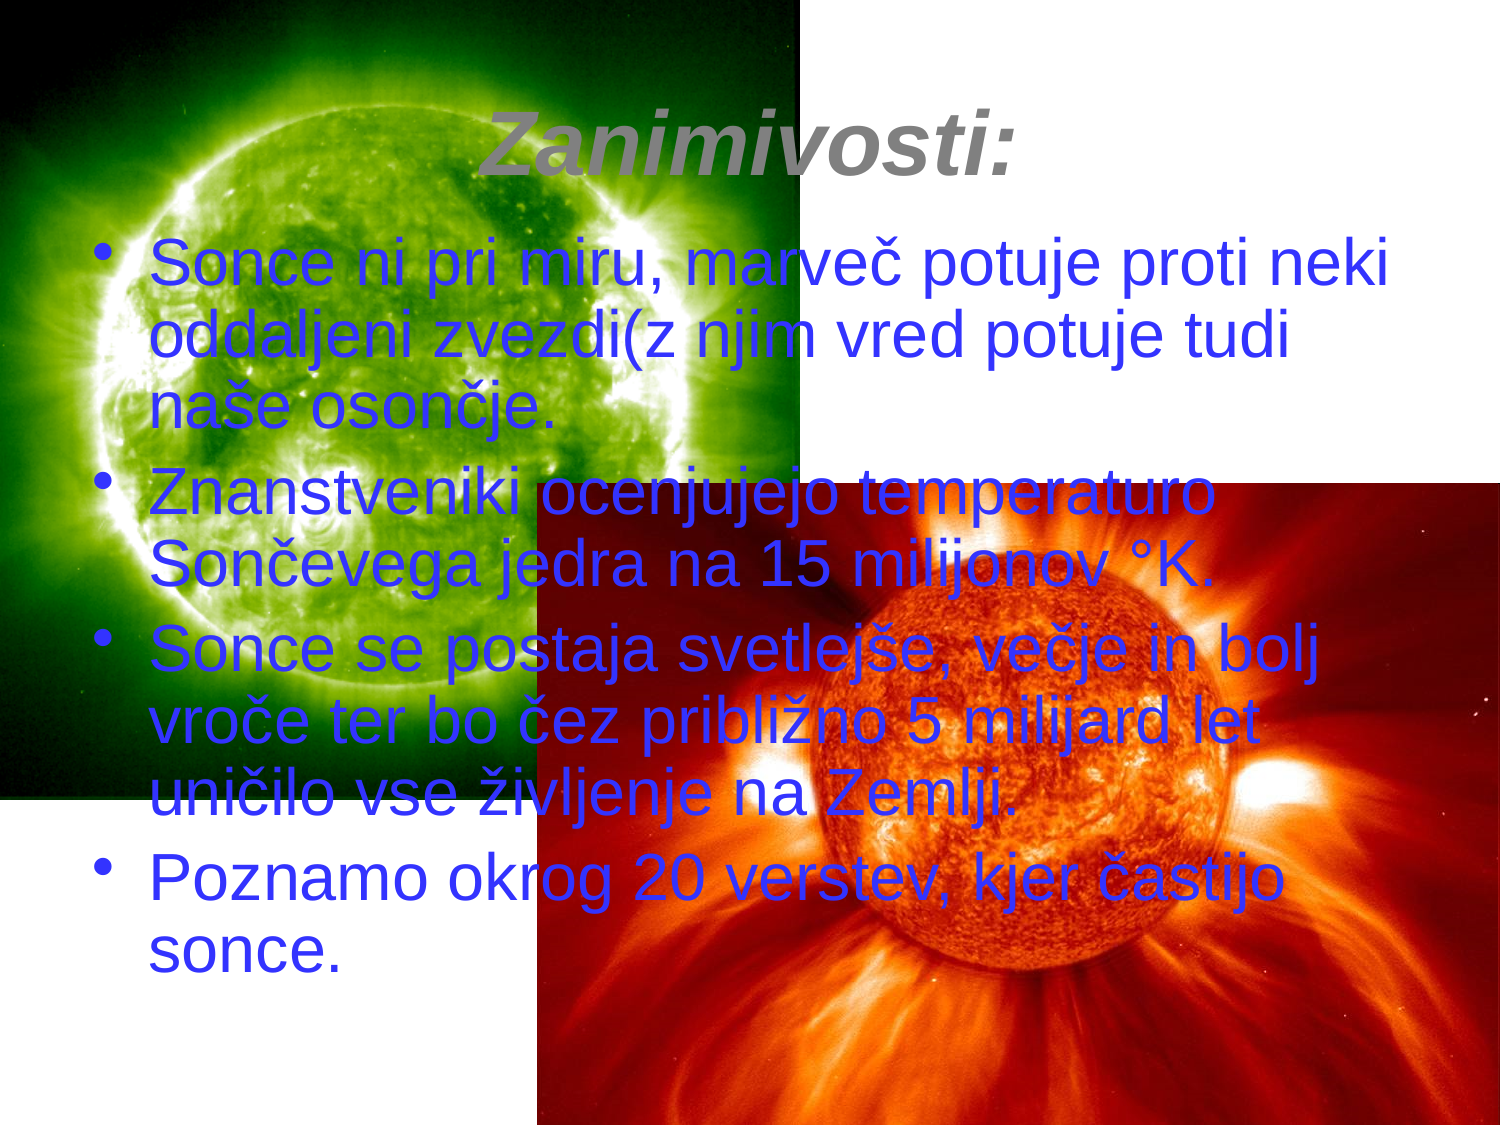

# Zanimivosti:
Sonce ni pri miru, marveč potuje proti neki oddaljeni zvezdi(z njim vred potuje tudi naše osončje.
Znanstveniki ocenjujejo temperaturo Sončevega jedra na 15 milijonov °K.
Sonce se postaja svetlejše, večje in bolj vroče ter bo čez približno 5 milijard let uničilo vse življenje na Zemlji.
Poznamo okrog 20 verstev, kjer častijo sonce.